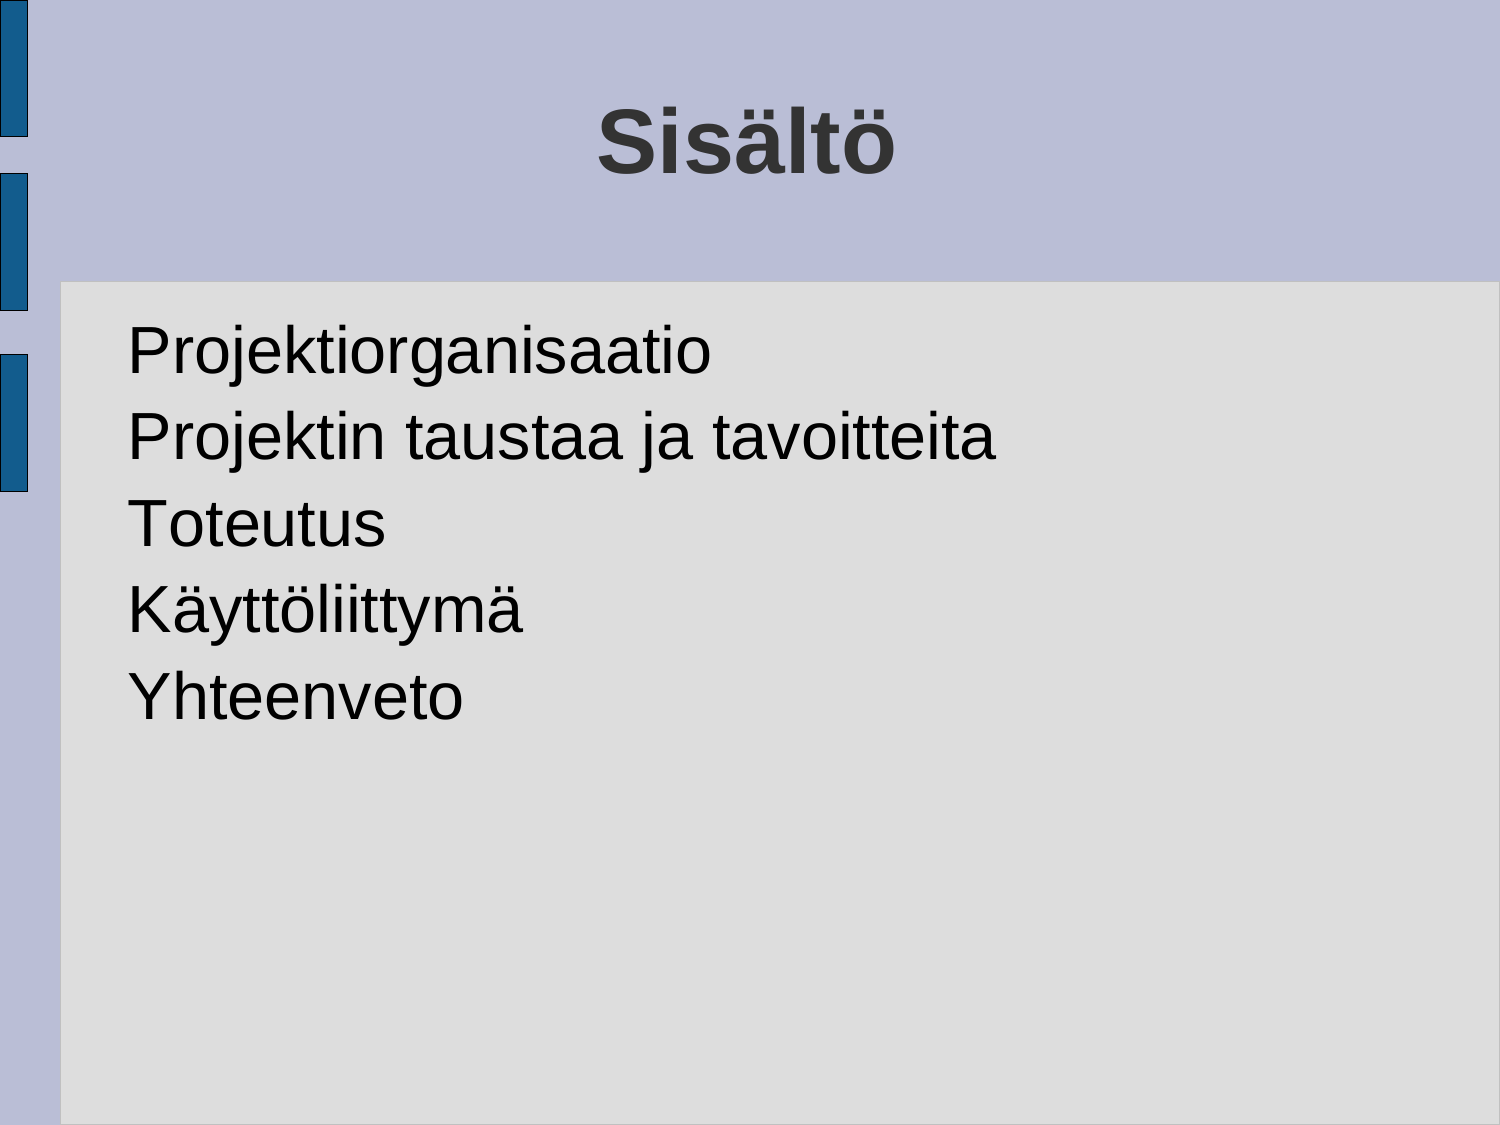

# Sisältö
Projektiorganisaatio
Projektin taustaa ja tavoitteita
Toteutus
Käyttöliittymä
Yhteenveto